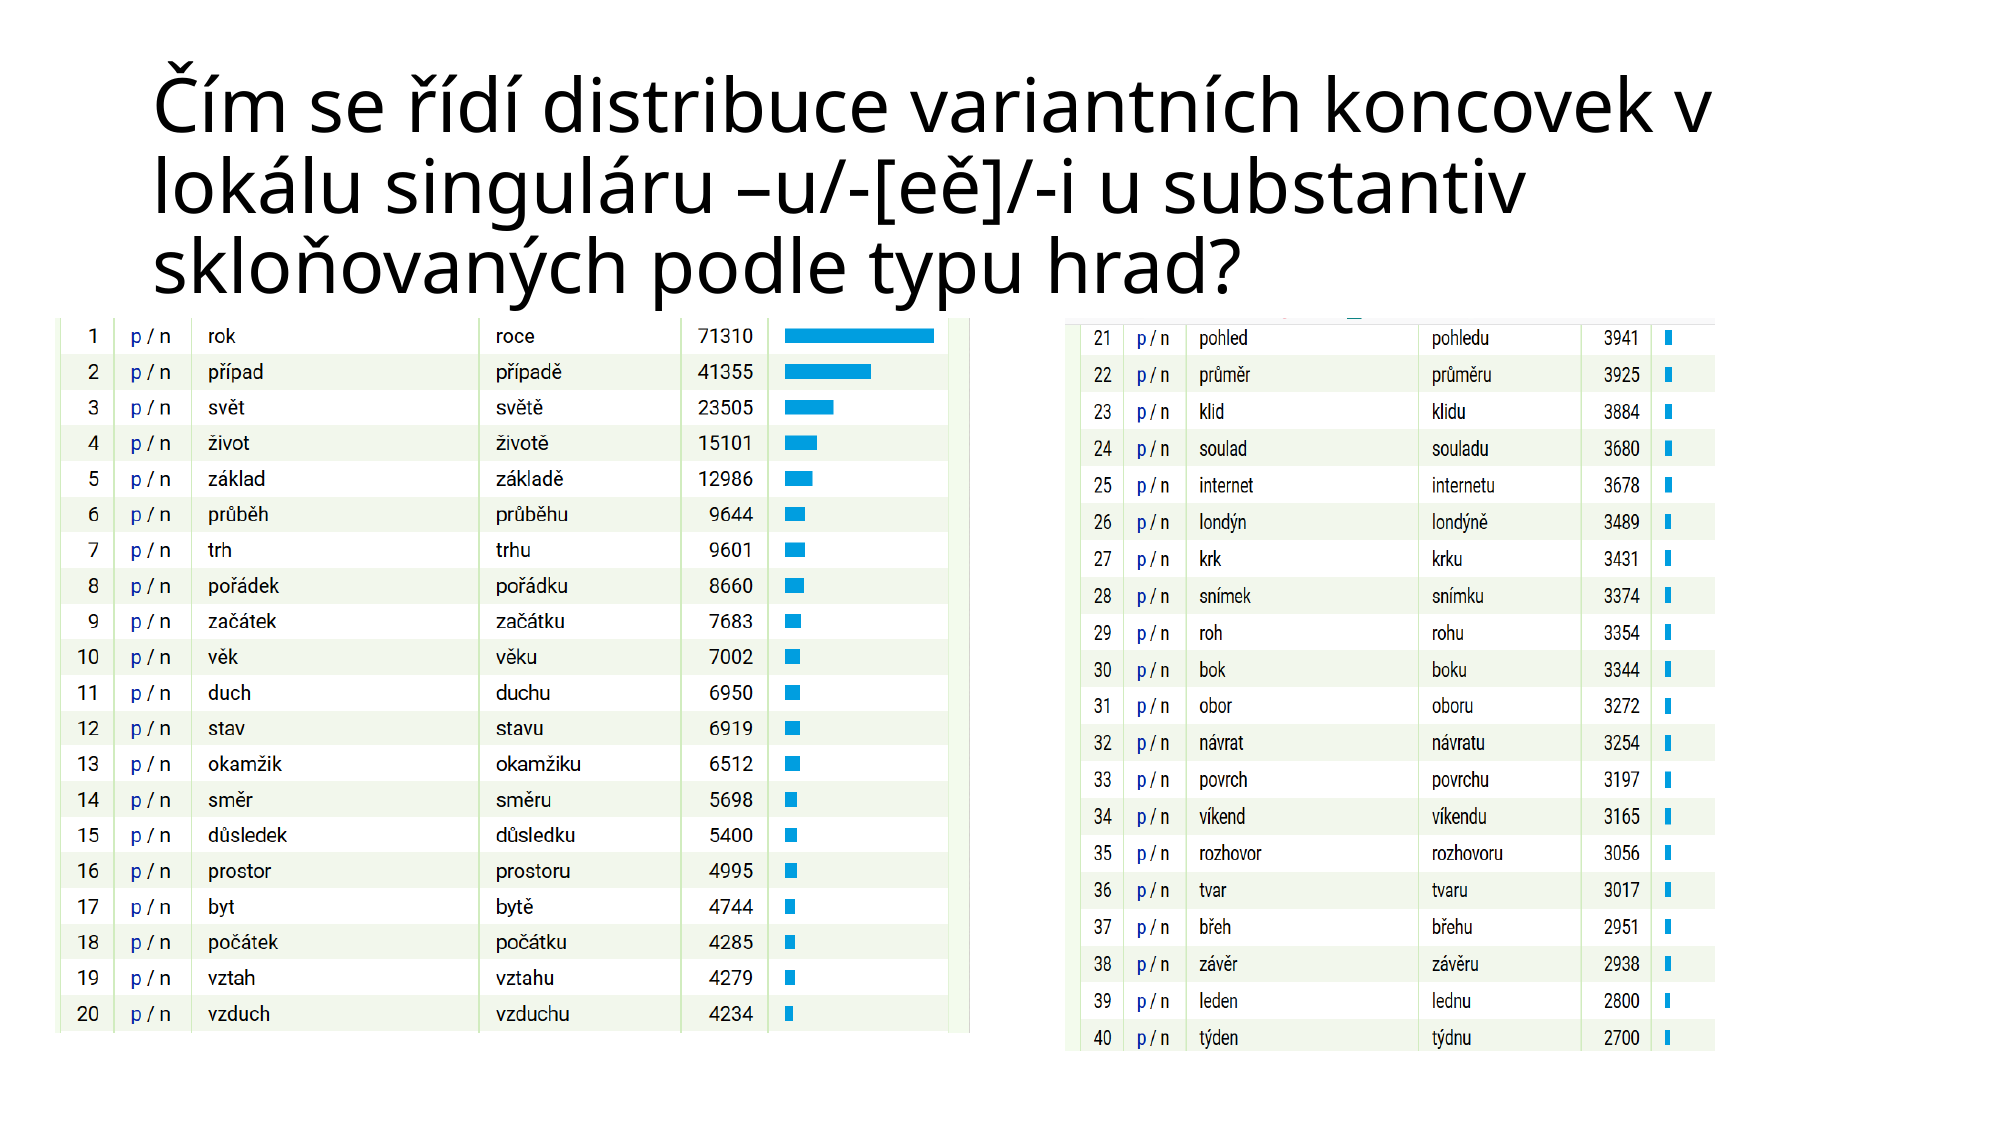

# Čím se řídí distribuce variantních koncovek v lokálu singuláru –u/-[eě]/-i u substantiv skloňovaných podle typu hrad?